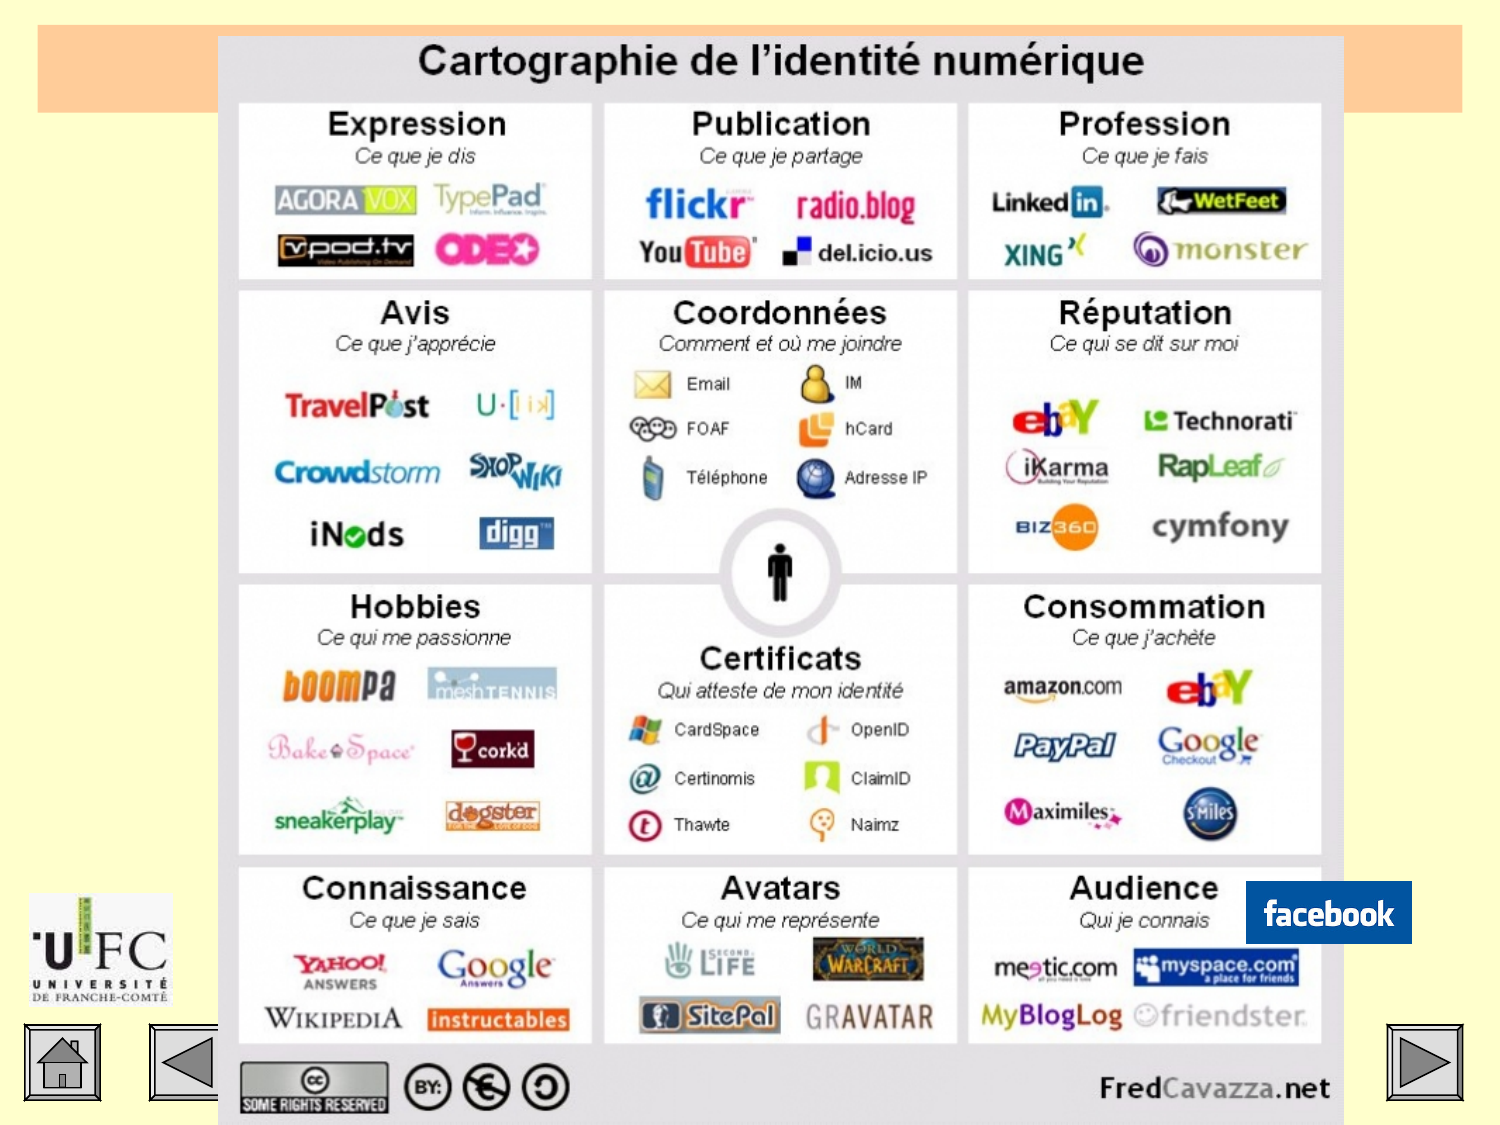

# Identité numérique
Image sur Flickr en Creative Commons